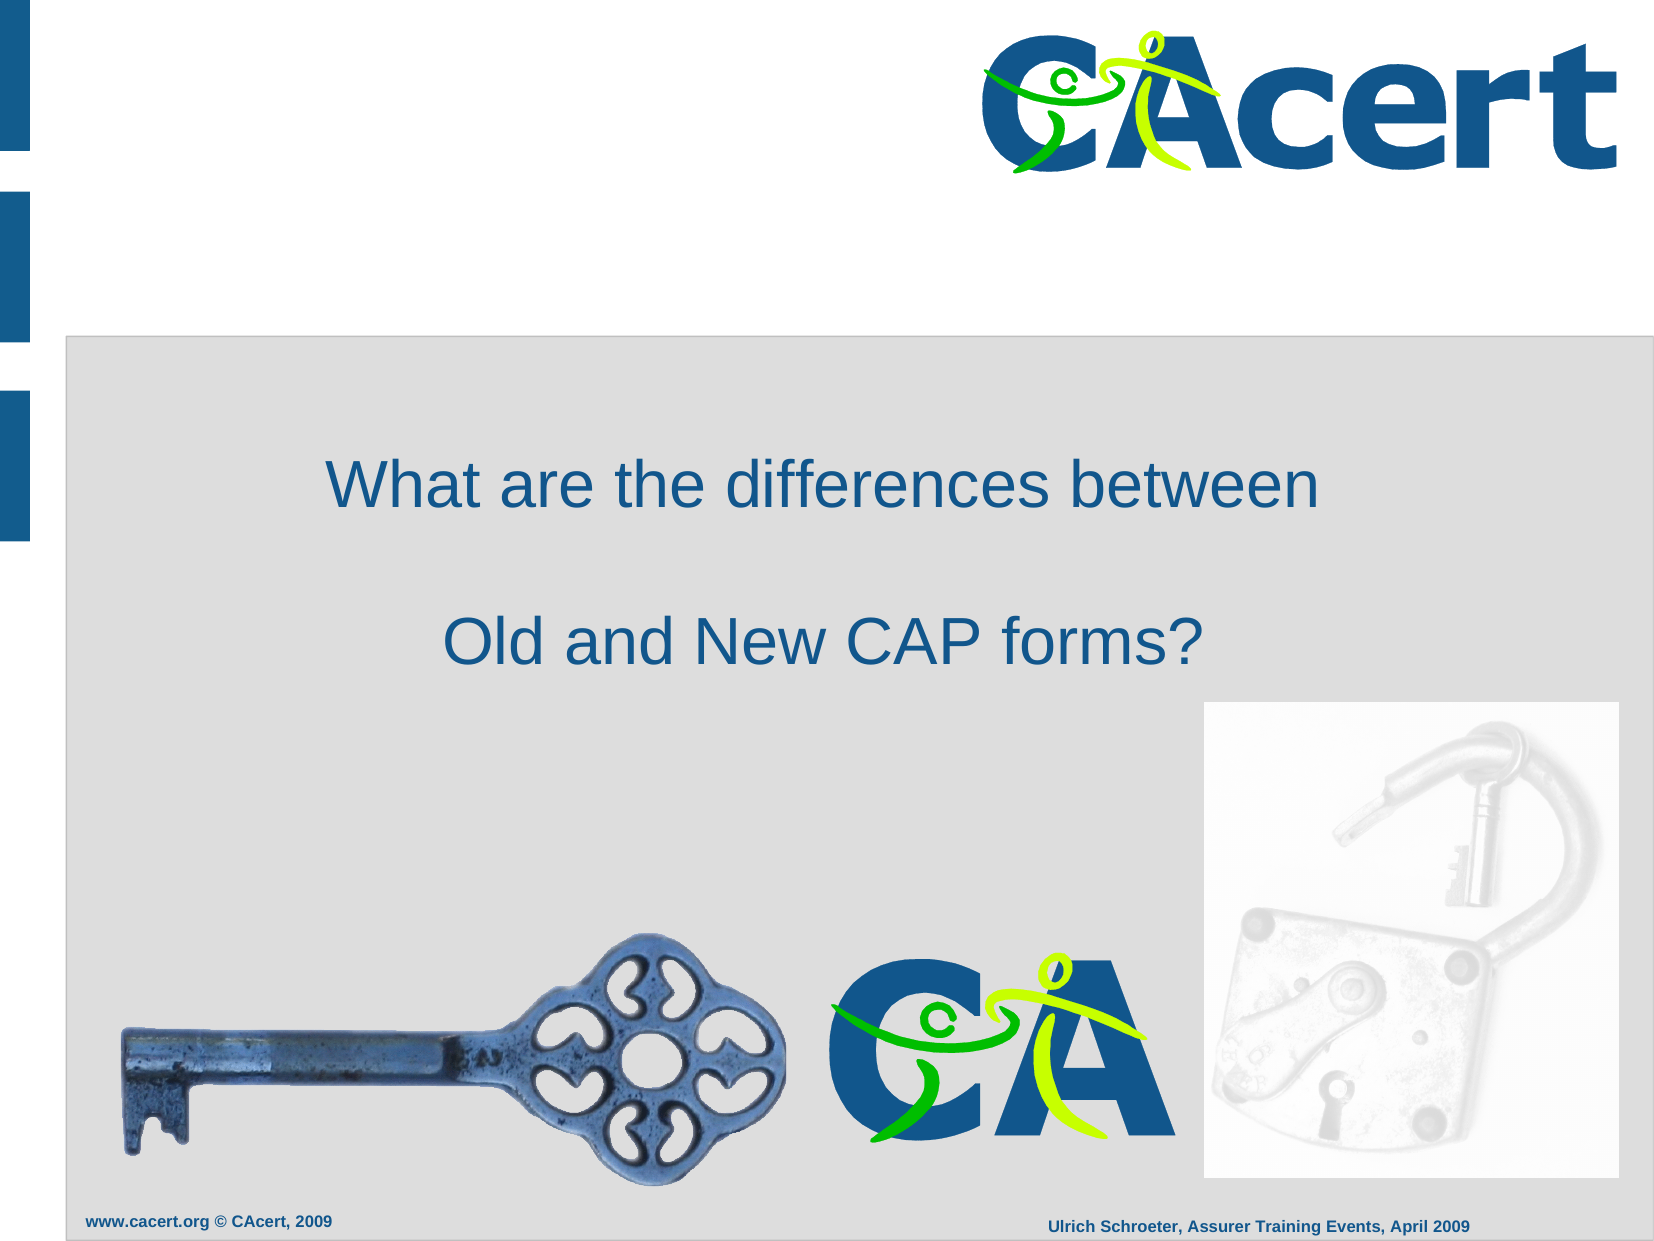

# What are the differences between Old and New CAP forms?